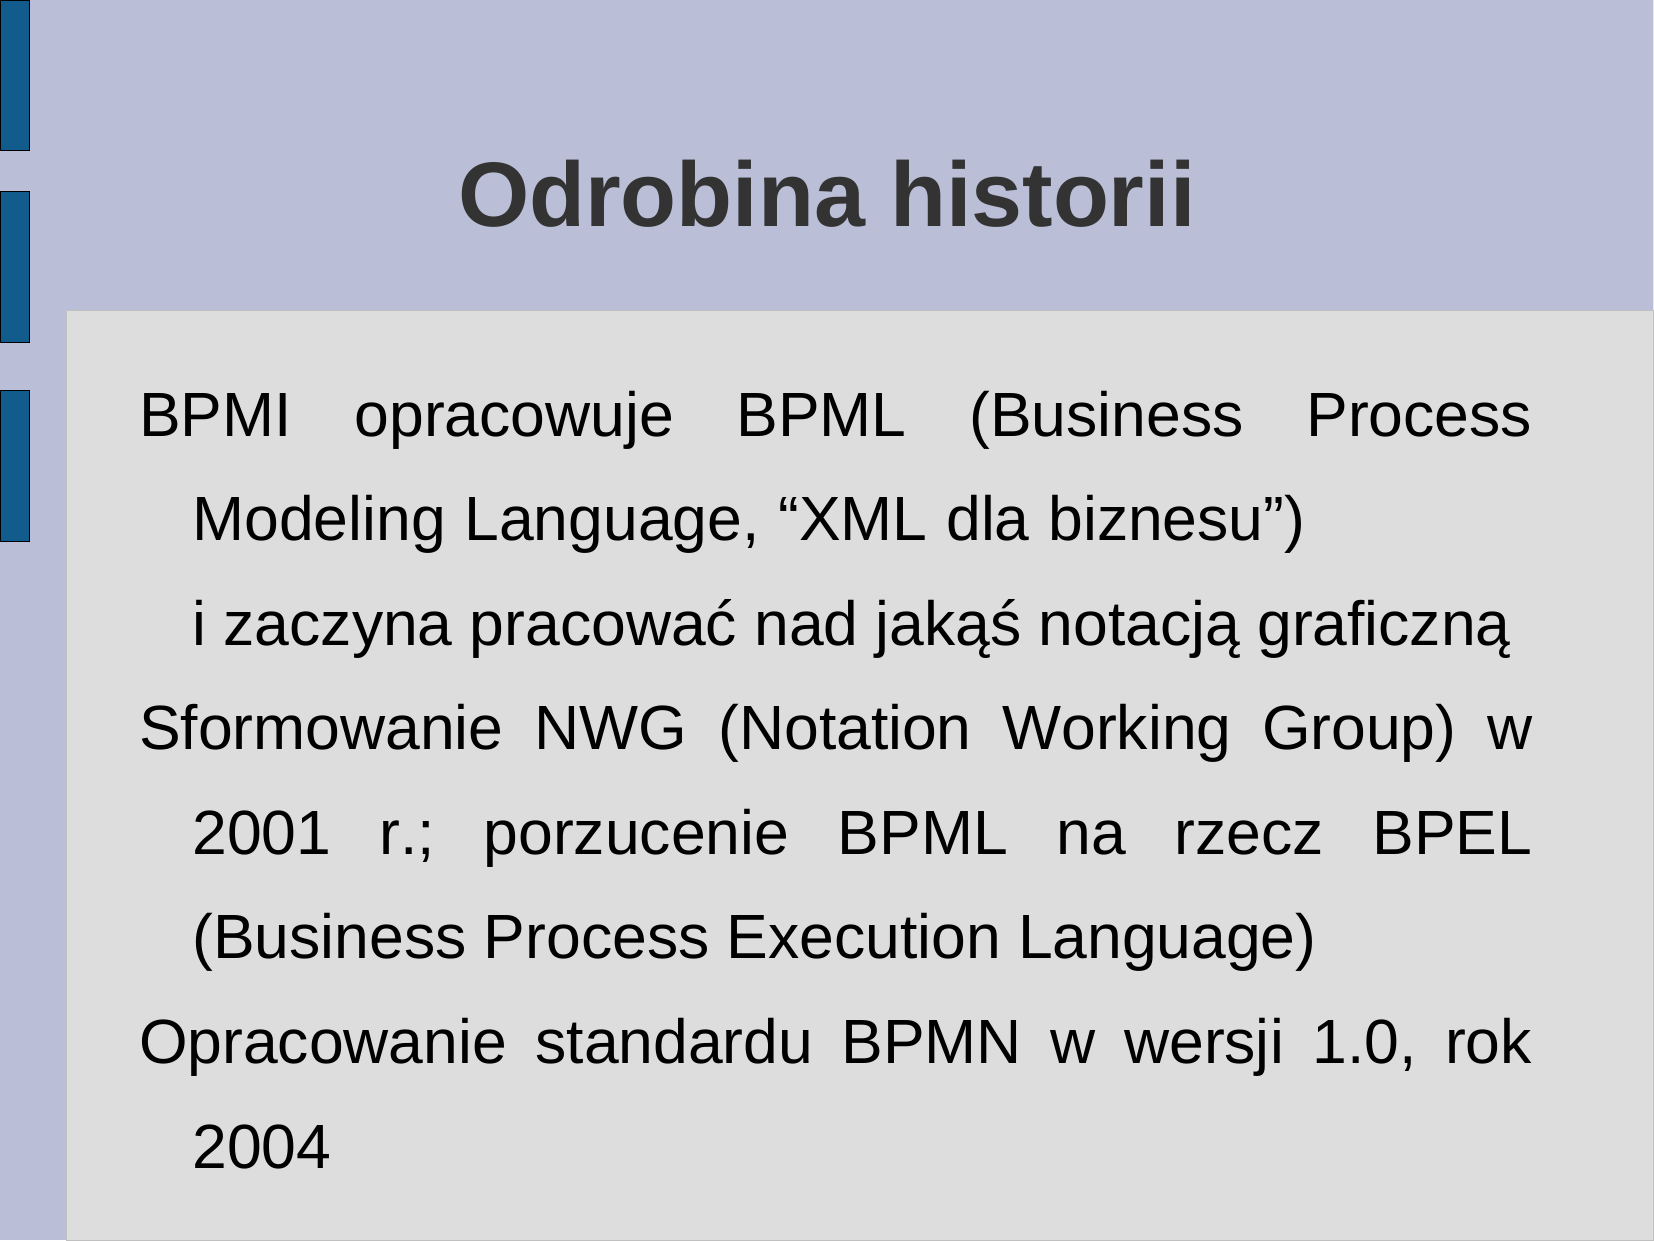

# Odrobina historii
BPMI opracowuje BPML (Business Process Modeling Language, “XML dla biznesu”) i zaczyna pracować nad jakąś notacją graficzną
Sformowanie NWG (Notation Working Group) w 2001 r.; porzucenie BPML na rzecz BPEL (Business Process Execution Language)
Opracowanie standardu BPMN w wersji 1.0, rok 2004